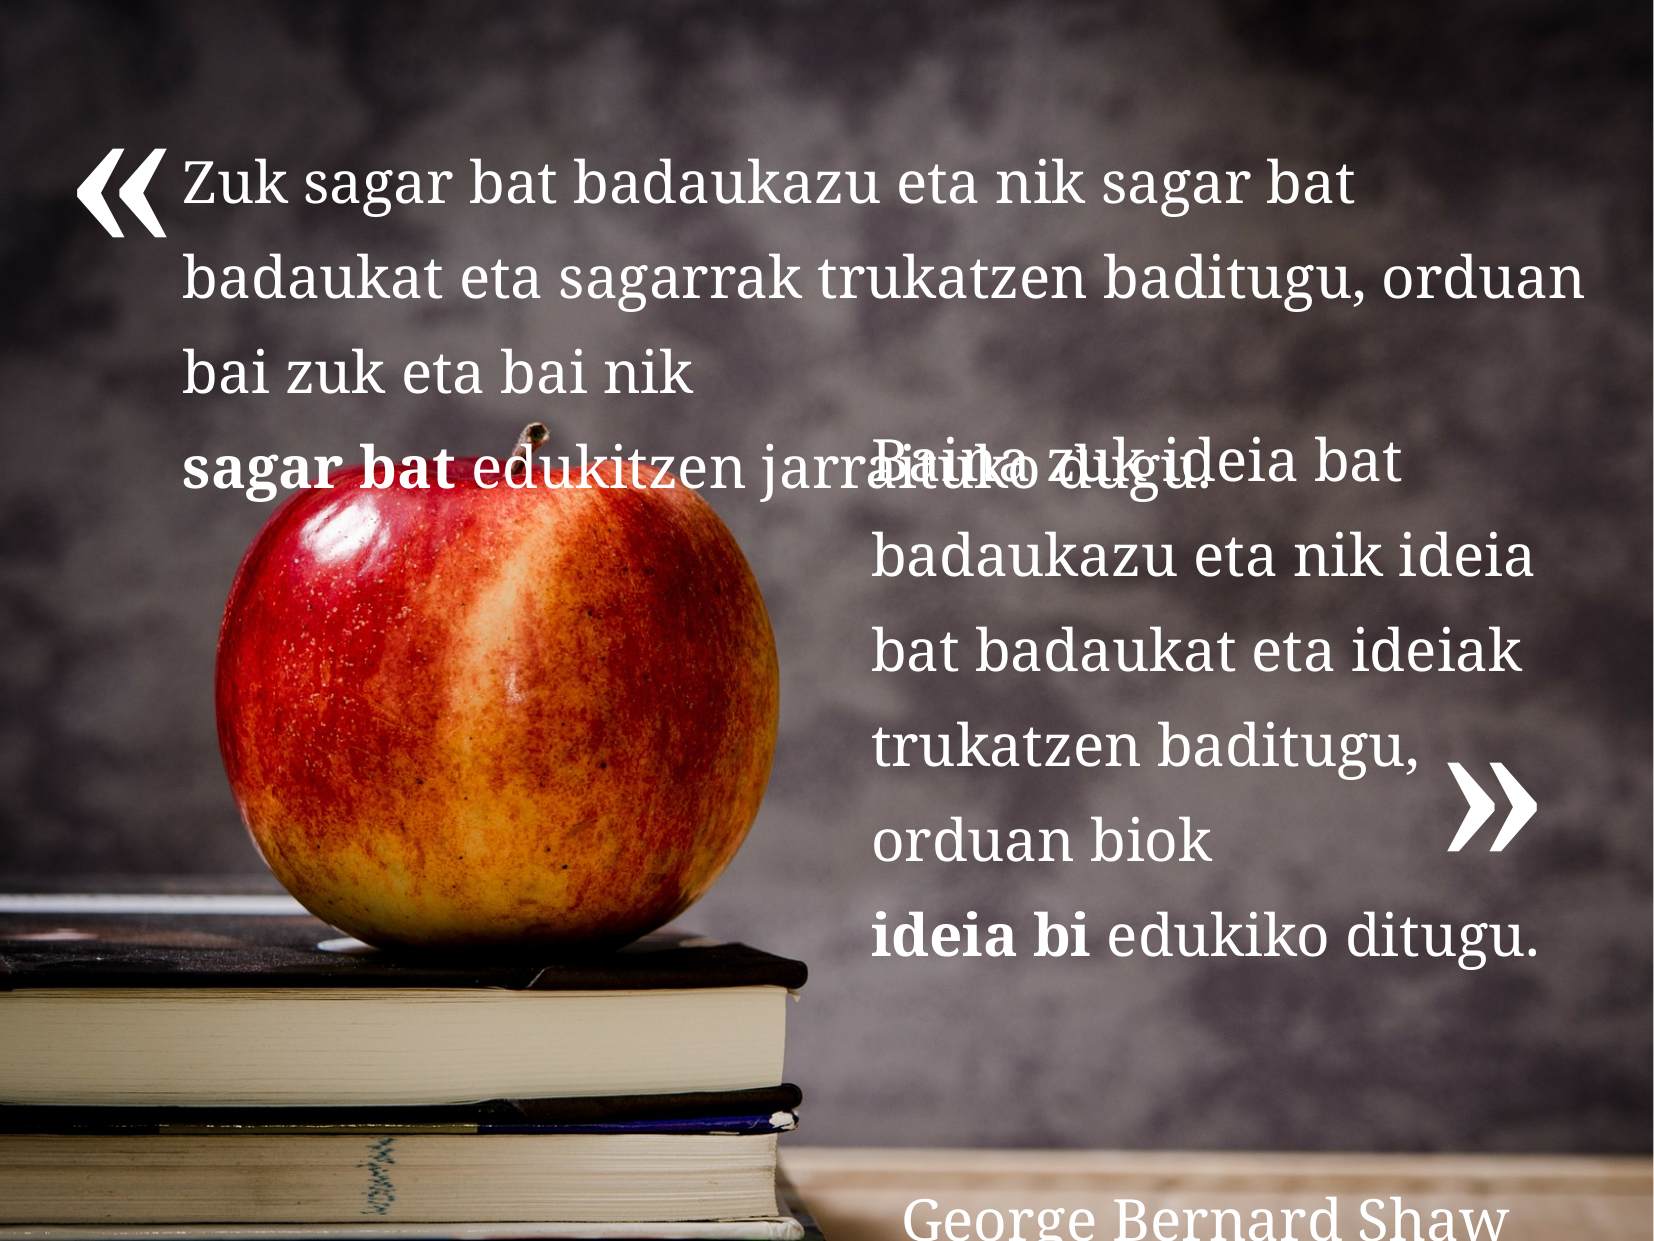

«
Zuk sagar bat badaukazu eta nik sagar bat badaukat eta sagarrak trukatzen baditugu, orduan bai zuk eta bai nik
sagar bat edukitzen jarraituko dugu.
Baina zuk ideia bat badaukazu eta nik ideia bat badaukat eta ideiak trukatzen baditugu, orduan biok
ideia bi edukiko ditugu.
George Bernard Shaw
»